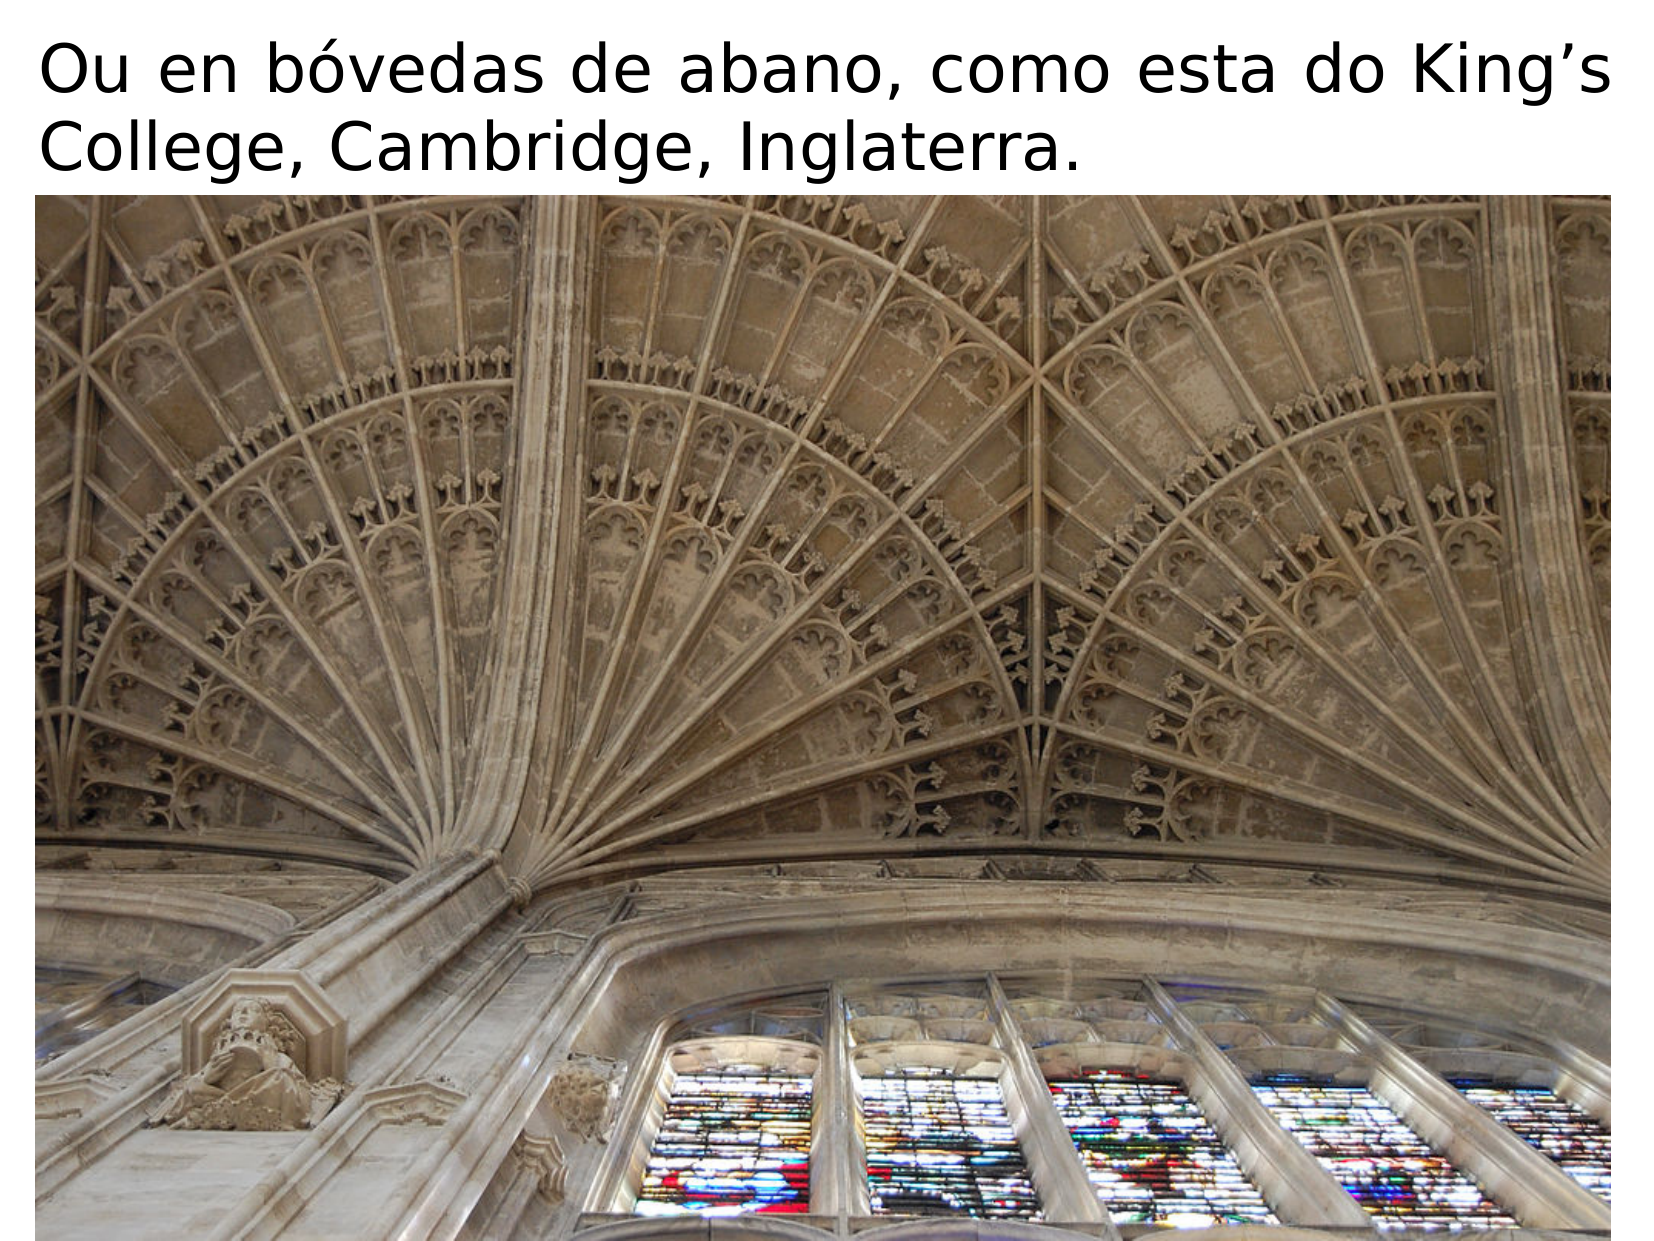

Ou en bóvedas de abano, como esta do King’s College, Cambridge, Inglaterra.